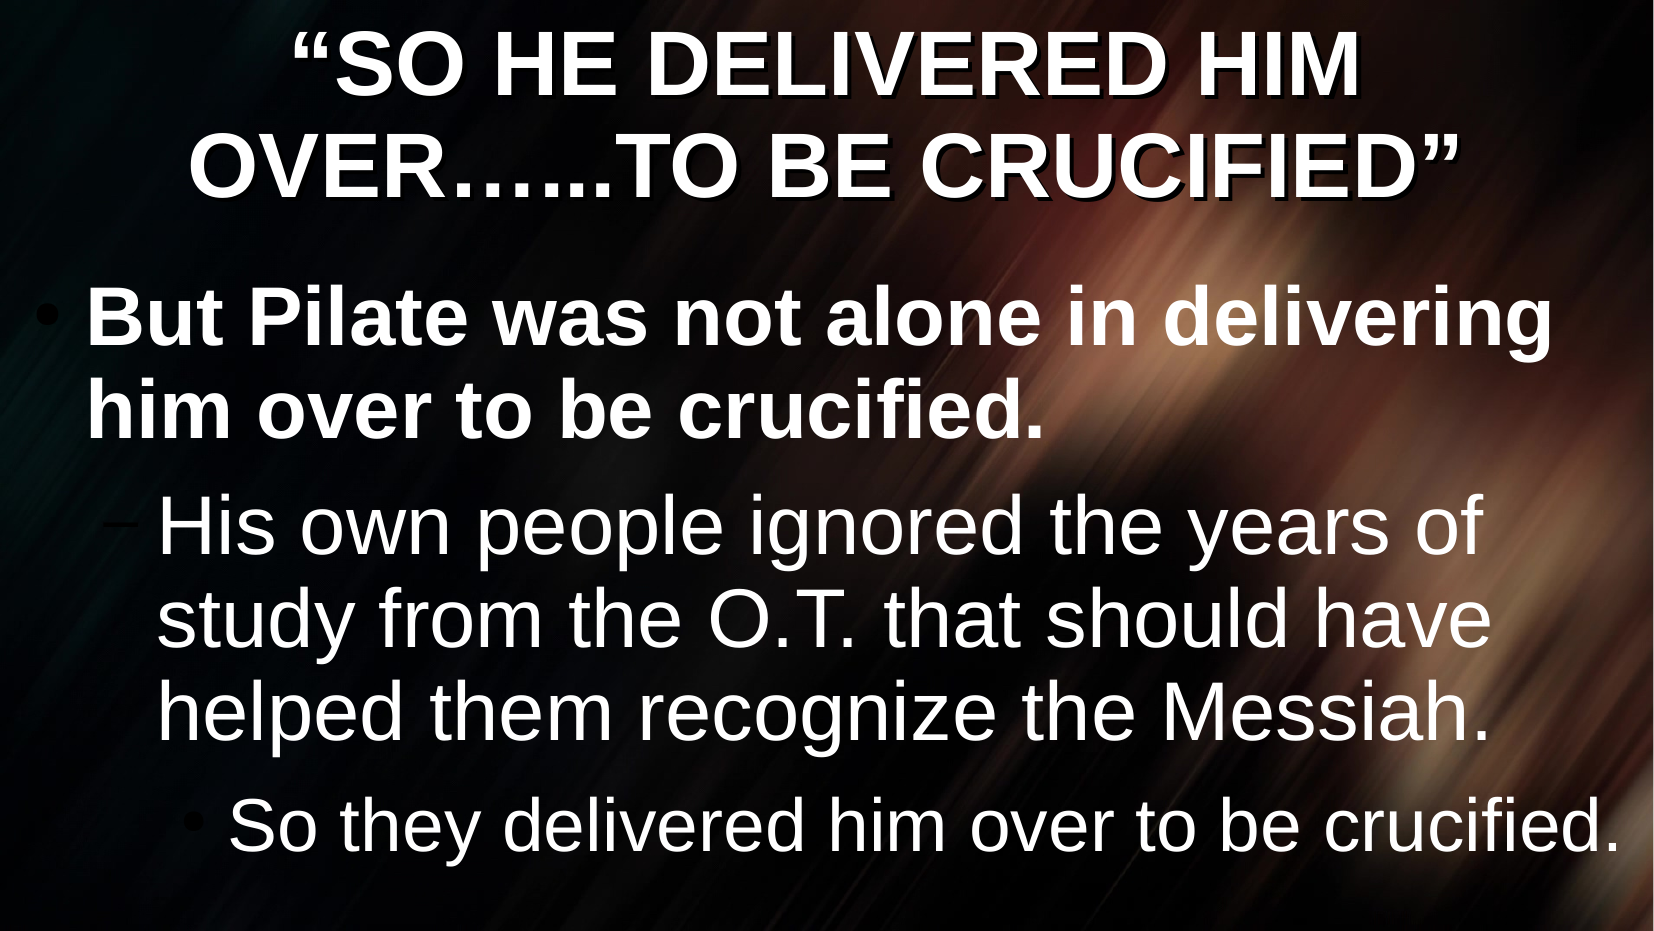

# “SO HE DELIVERED HIM OVER…...TO BE CRUCIFIED”
But Pilate was not alone in delivering him over to be crucified.
His own people ignored the years of study from the O.T. that should have helped them recognize the Messiah.
So they delivered him over to be crucified.